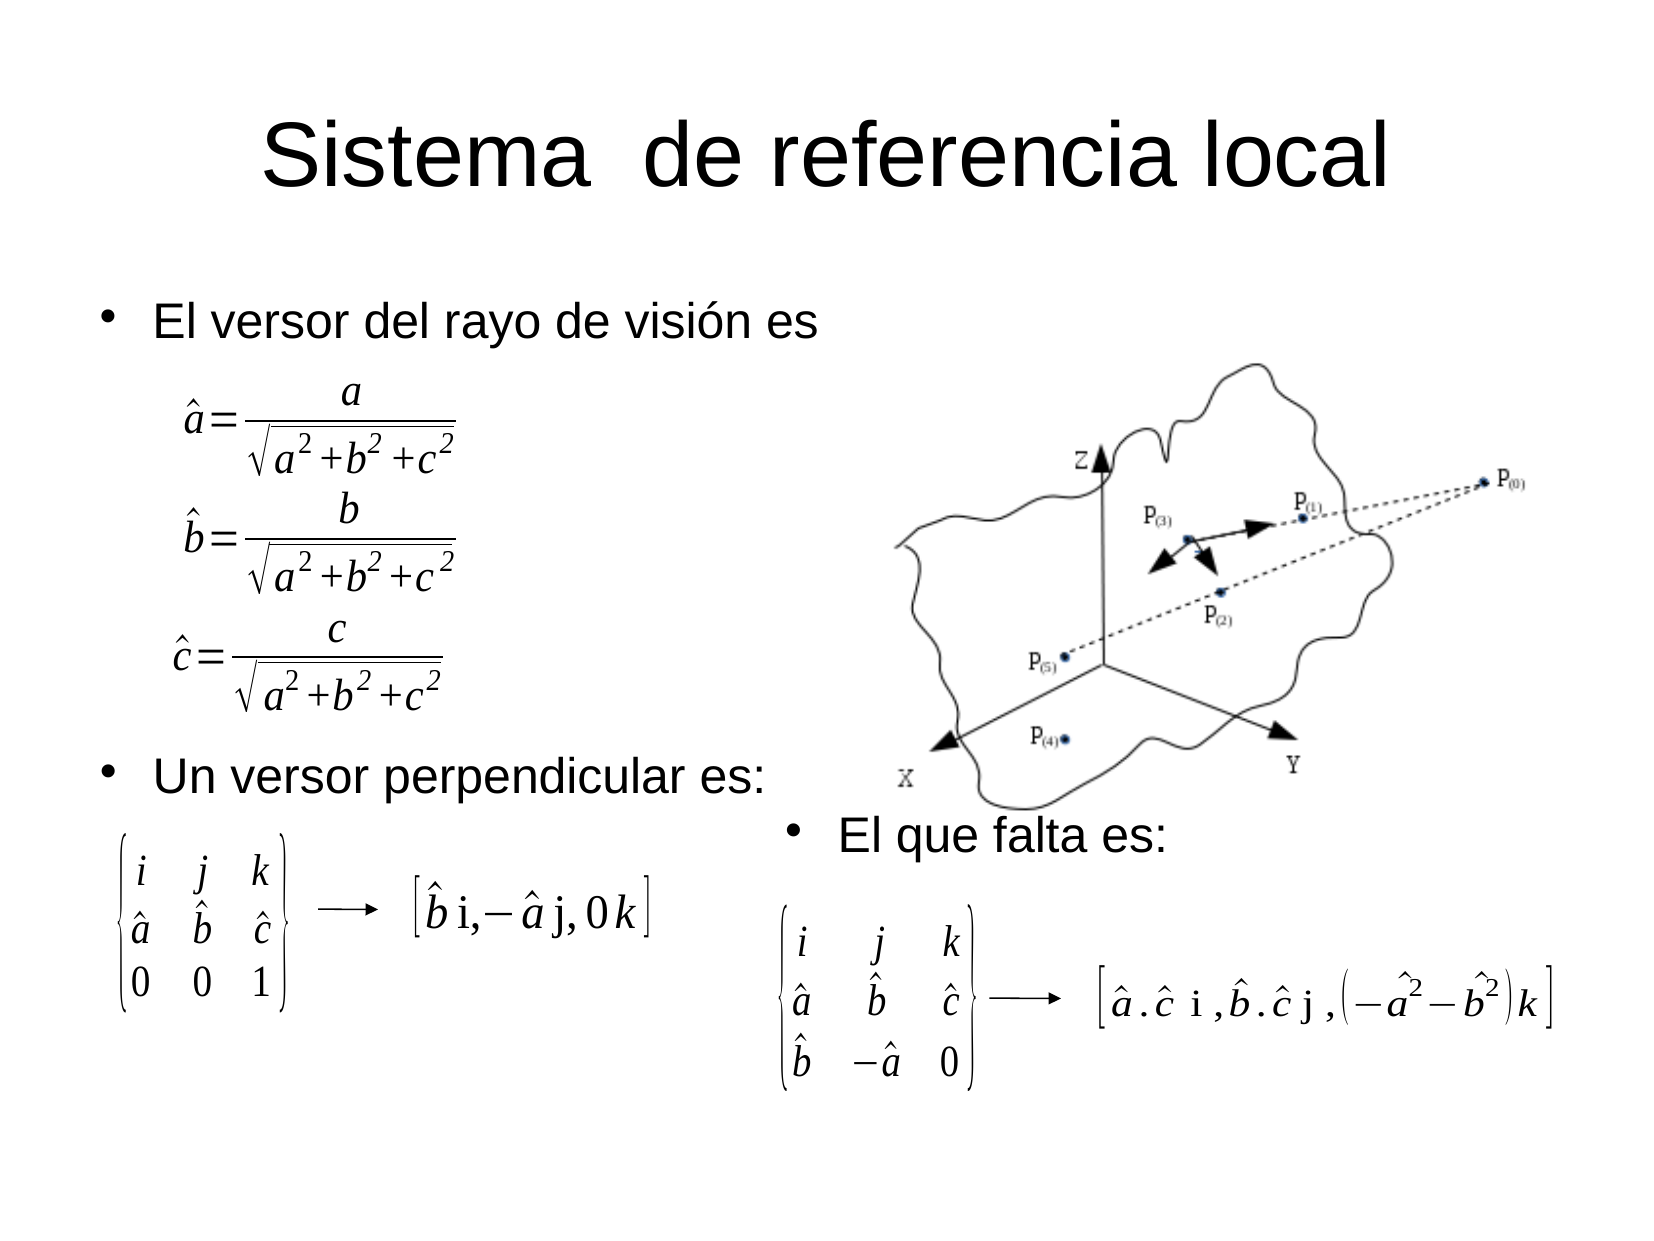

# Sistema de referencia local
El versor del rayo de visión es
El otro es
Un versor perpendicular es:
El que falta es: